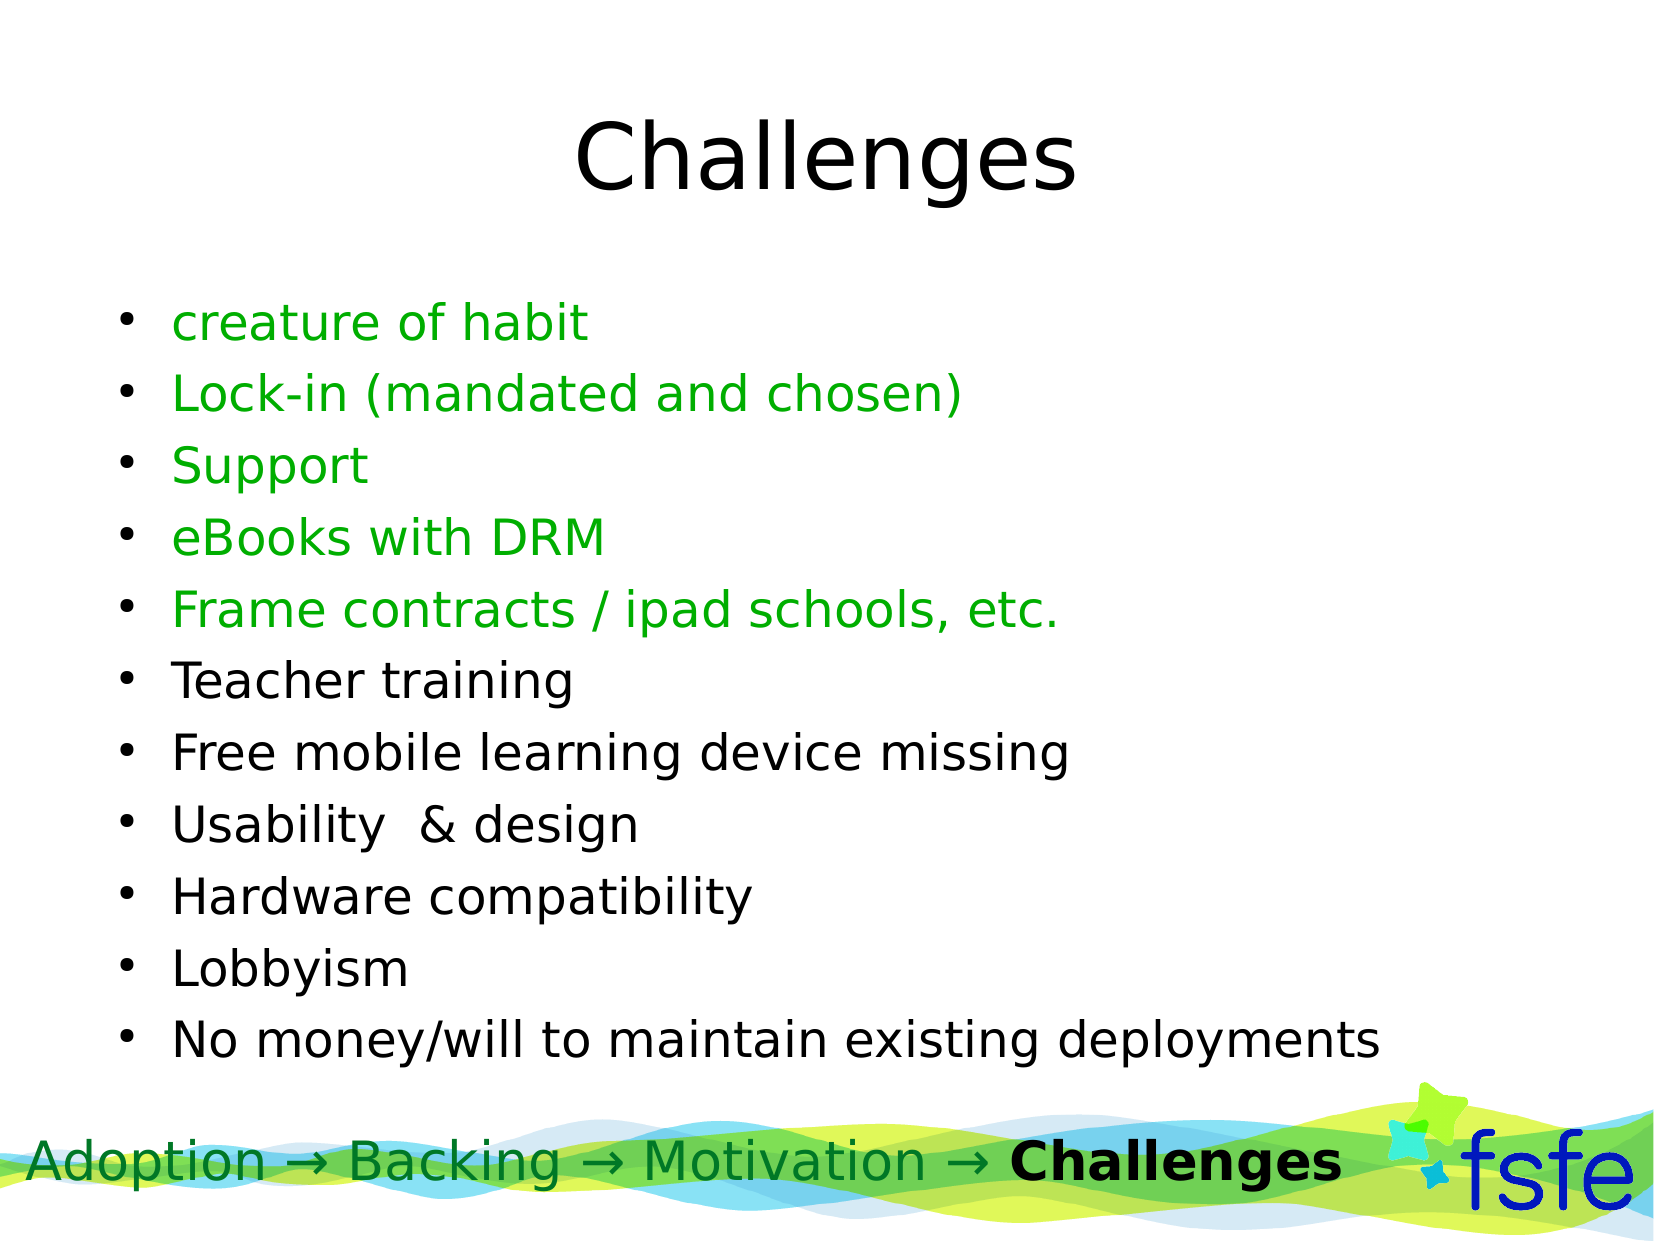

# Challenges
creature of habit
Lock-in (mandated and chosen)
Support
eBooks with DRM
Frame contracts / ipad schools, etc.
Teacher training
Free mobile learning device missing
Usability & design
Hardware compatibility
Lobbyism
No money/will to maintain existing deployments
Adoption → Backing → Motivation → Challenges